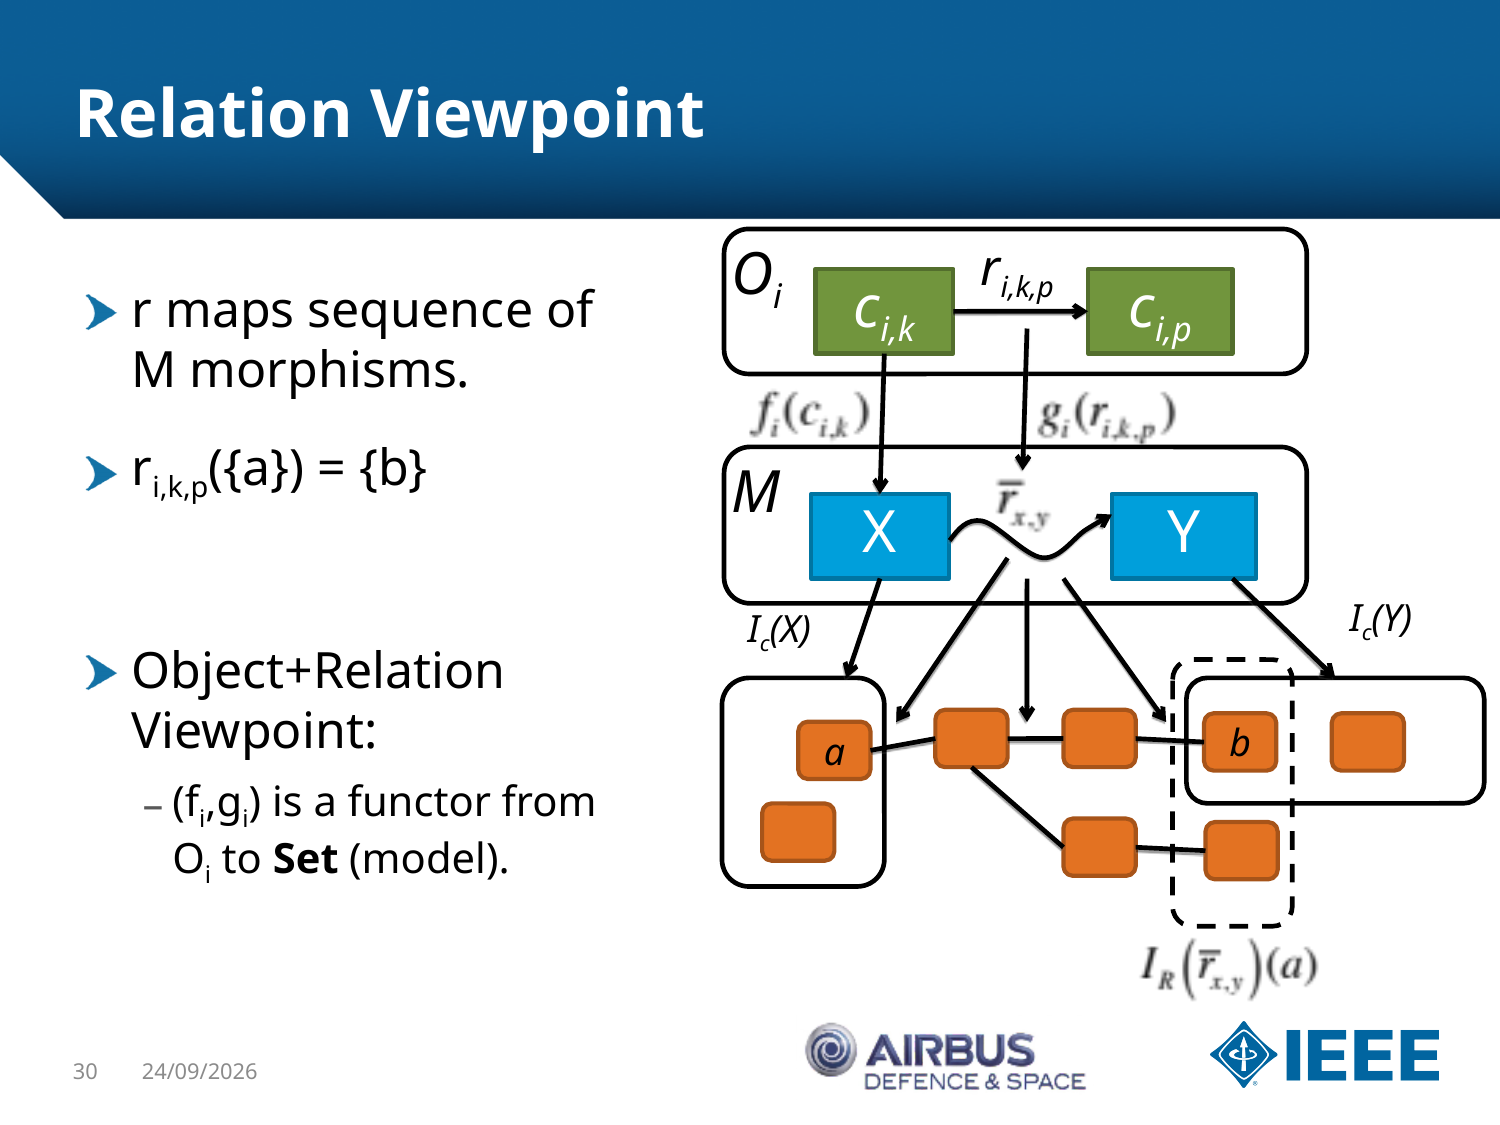

# Relation Viewpoint
ri,k,p
Oi
ci,k
ci,p
r maps sequence of M morphisms.
ri,k,p({a}) = {b}
Object+Relation Viewpoint:
(fi,gi) is a functor from Oi to Set (model).
M
X
Y
Ic(Y)
Ic(X)
b
a